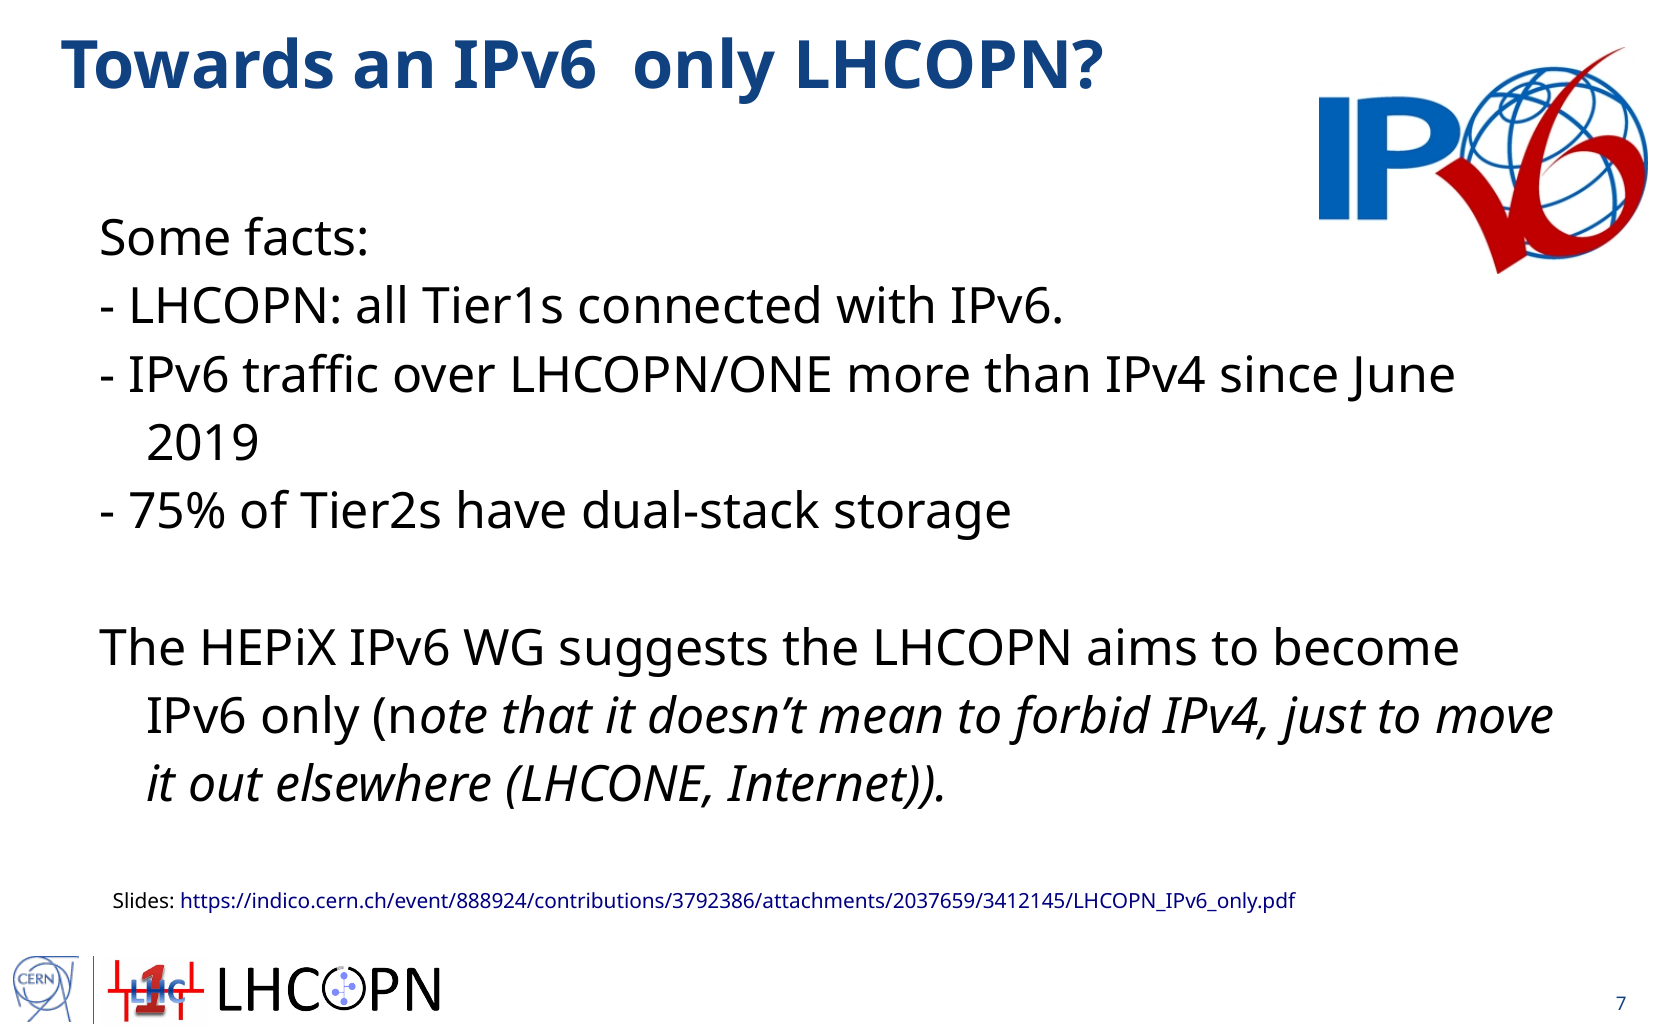

# Towards an IPv6 only LHCOPN?
Some facts:
- LHCOPN: all Tier1s connected with IPv6.
- IPv6 traffic over LHCOPN/ONE more than IPv4 since June 2019
- 75% of Tier2s have dual-stack storage
The HEPiX IPv6 WG suggests the LHCOPN aims to become IPv6 only (note that it doesn’t mean to forbid IPv4, just to move it out elsewhere (LHCONE, Internet)).
Slides: https://indico.cern.ch/event/888924/contributions/3792386/attachments/2037659/3412145/LHCOPN_IPv6_only.pdf